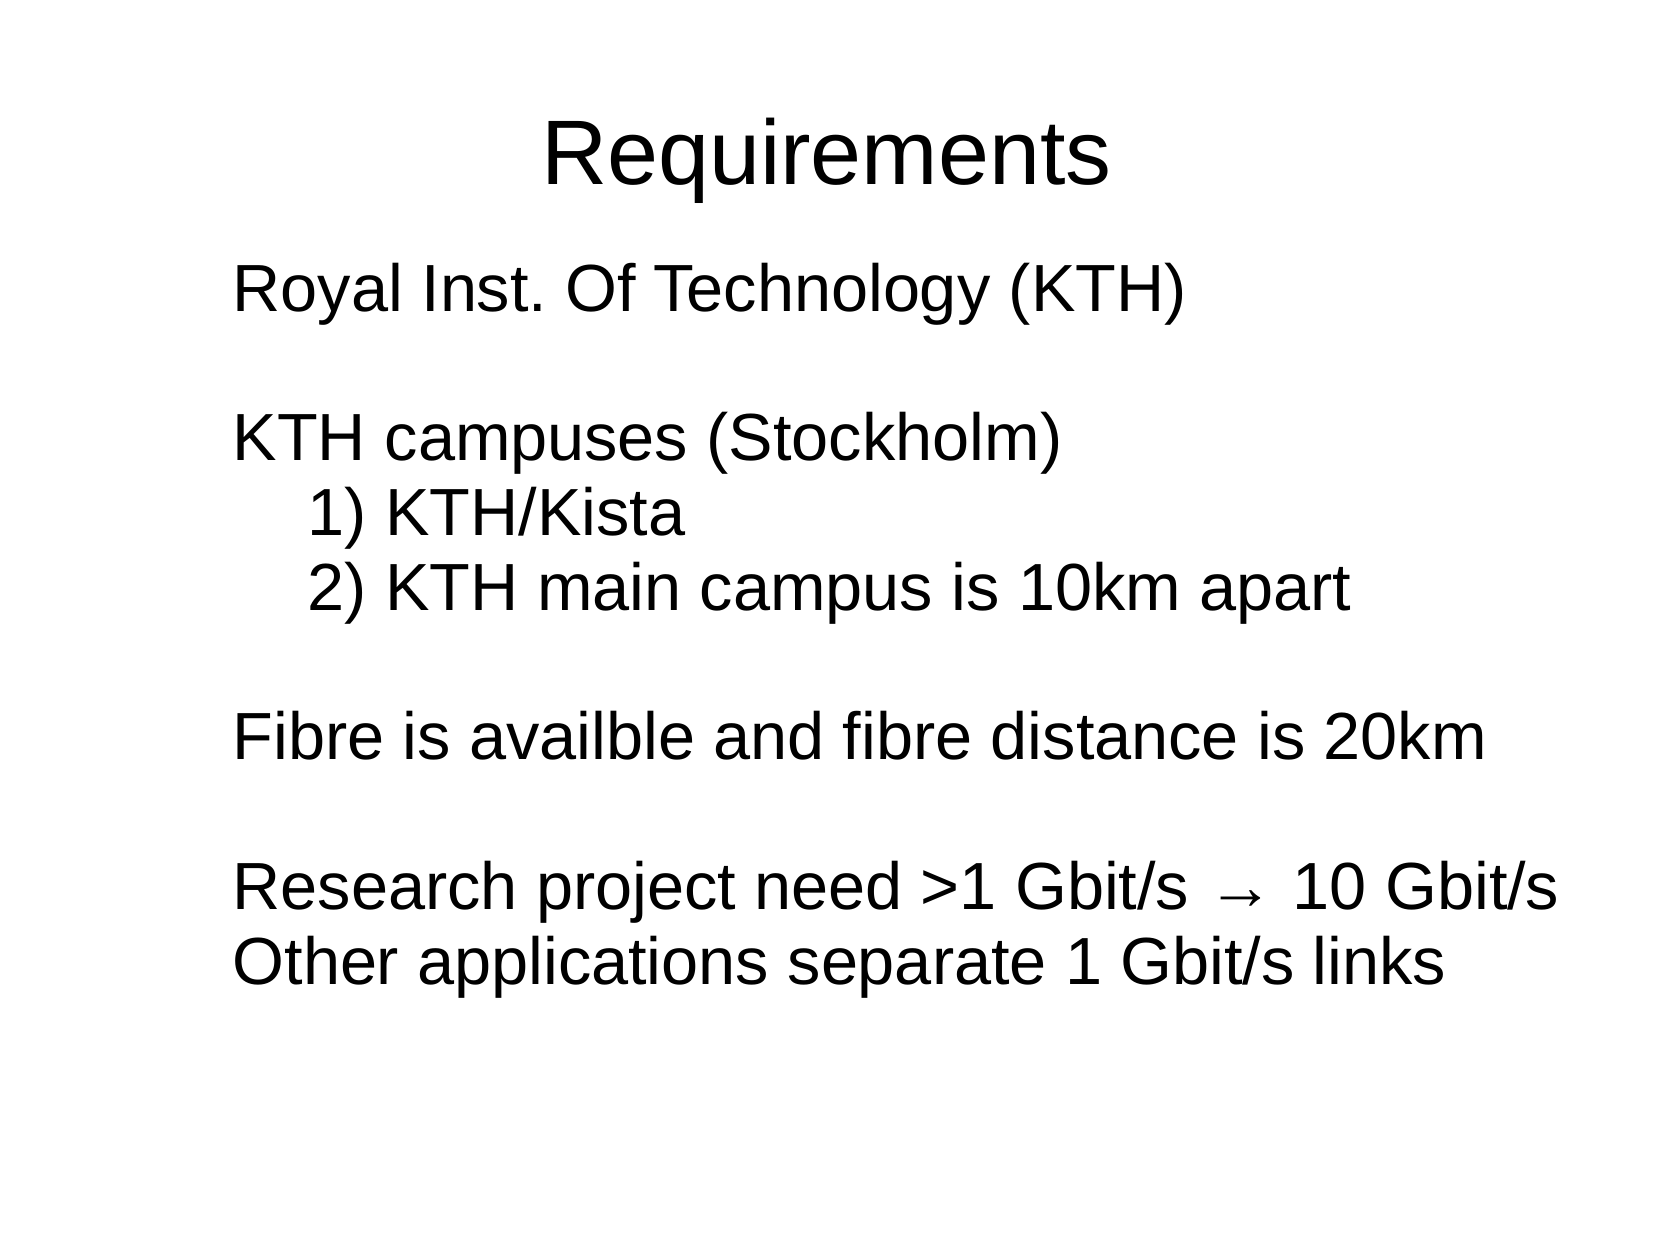

# Requirements
		Royal Inst. Of Technology (KTH)
		KTH campuses (Stockholm)
			1) KTH/Kista
			2) KTH main campus is 10km apart
		Fibre is availble and fibre distance is 20km
		Research project need >1 Gbit/s → 10 Gbit/s
		Other applications separate 1 Gbit/s links